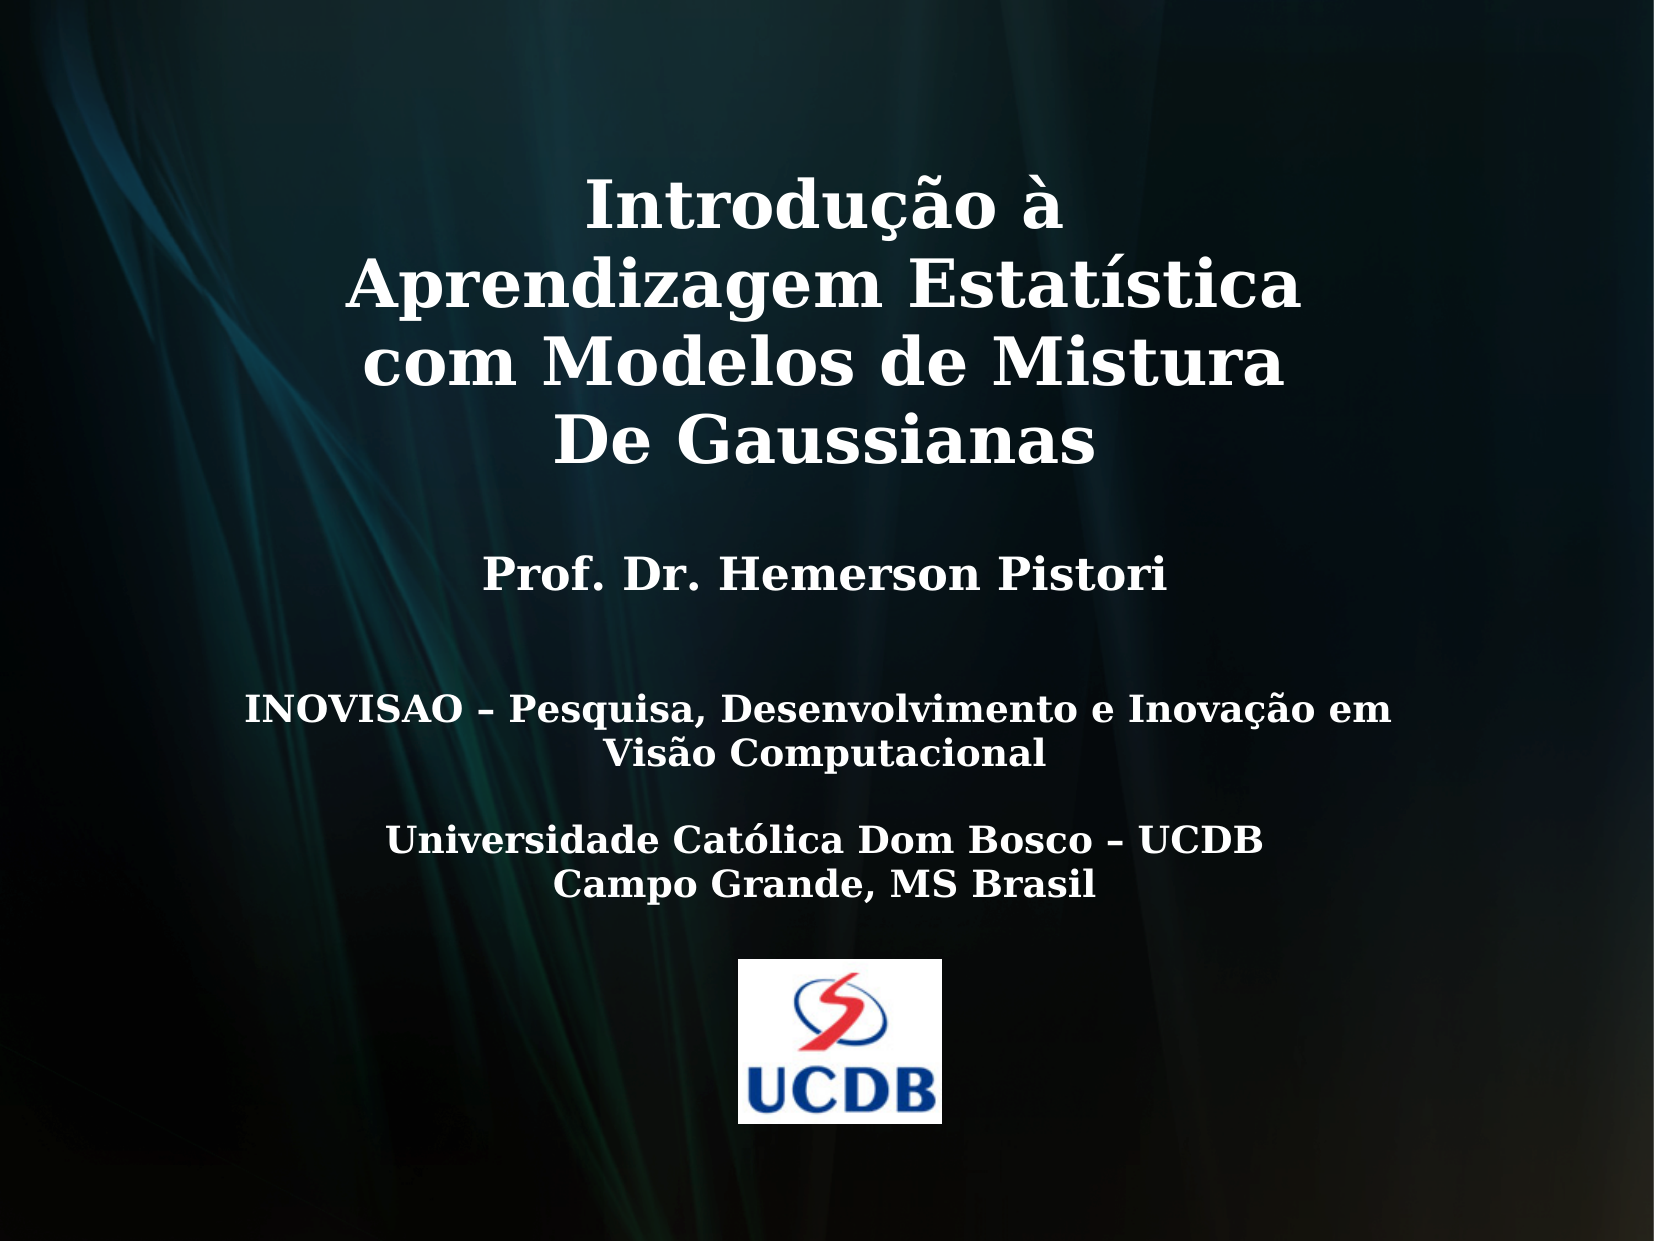

Introdução à
Aprendizagem Estatística
com Modelos de Mistura
De Gaussianas
Prof. Dr. Hemerson Pistori
INOVISAO – Pesquisa, Desenvolvimento e Inovação em
Visão Computacional
Universidade Católica Dom Bosco – UCDB
Campo Grande, MS Brasil